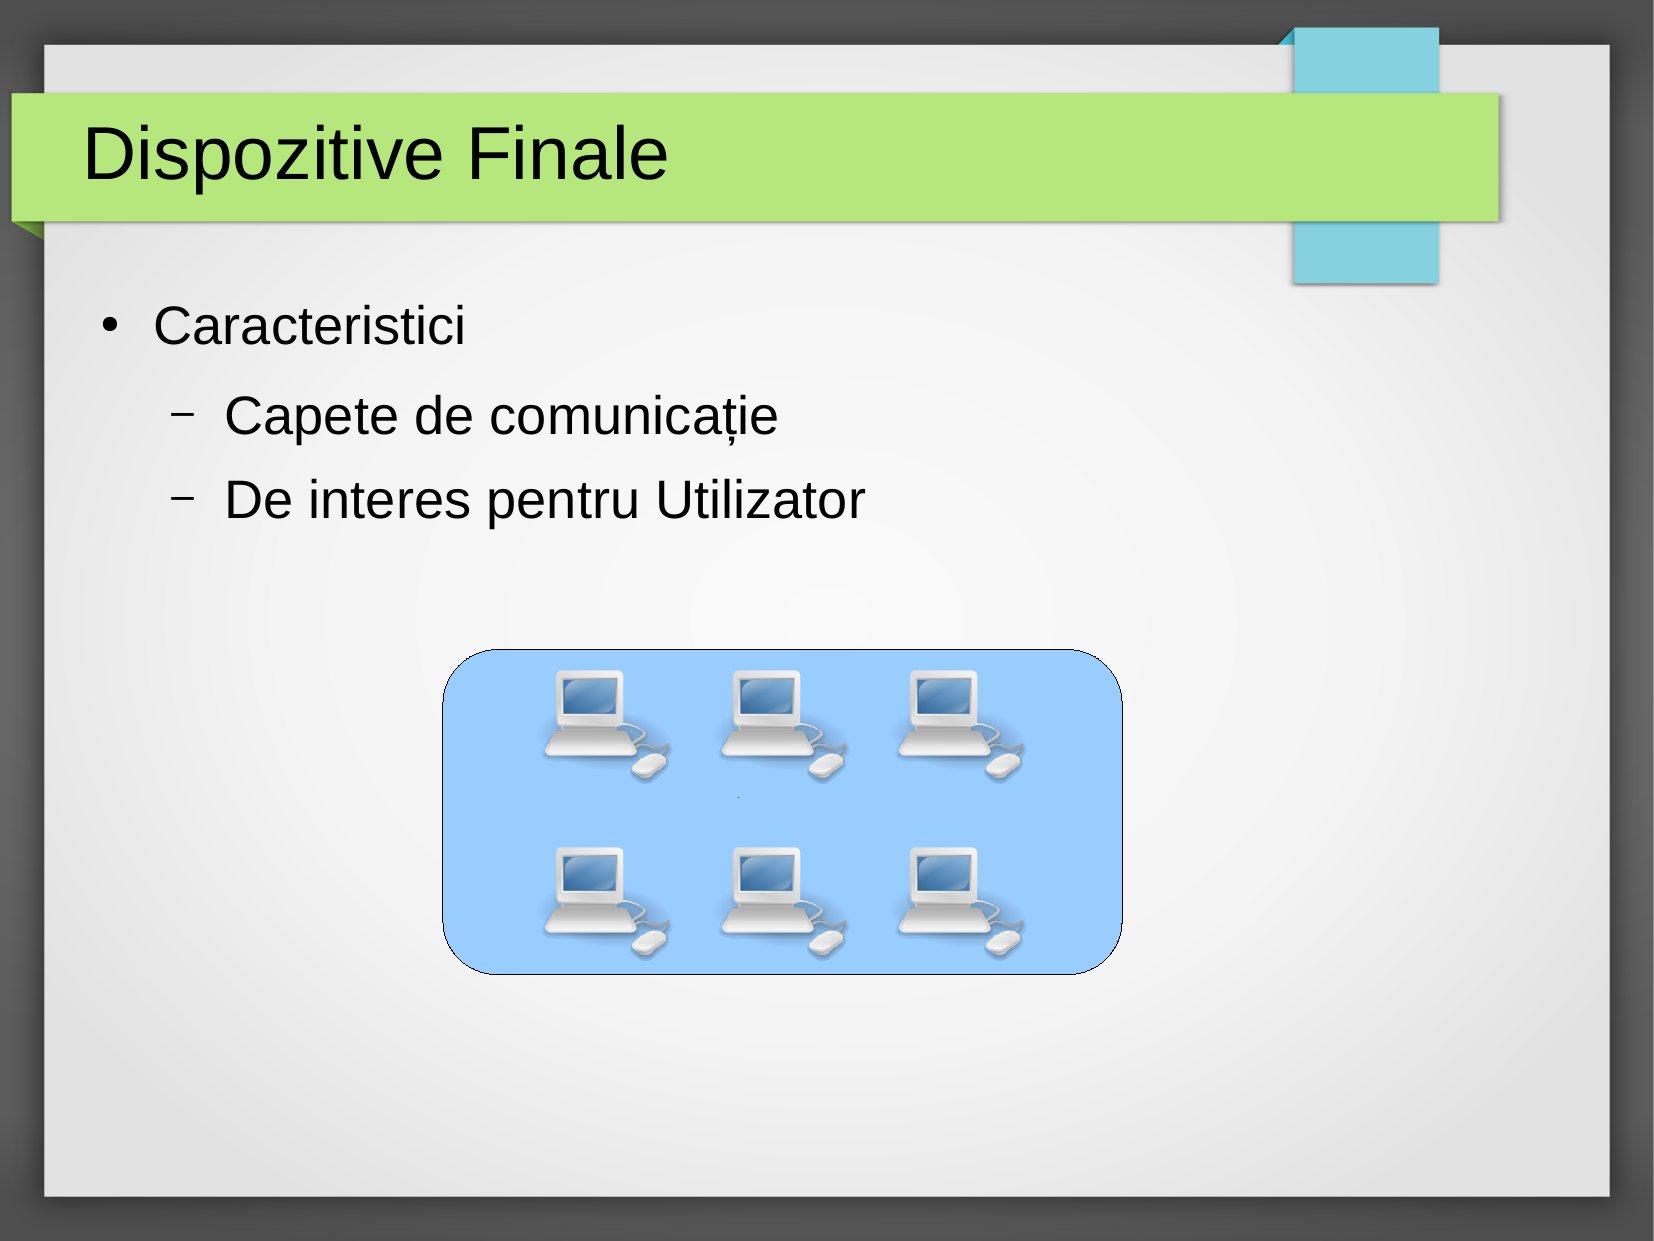

# Dispozitive Finale
Caracteristici
Capete de comunicație
De interes pentru Utilizator